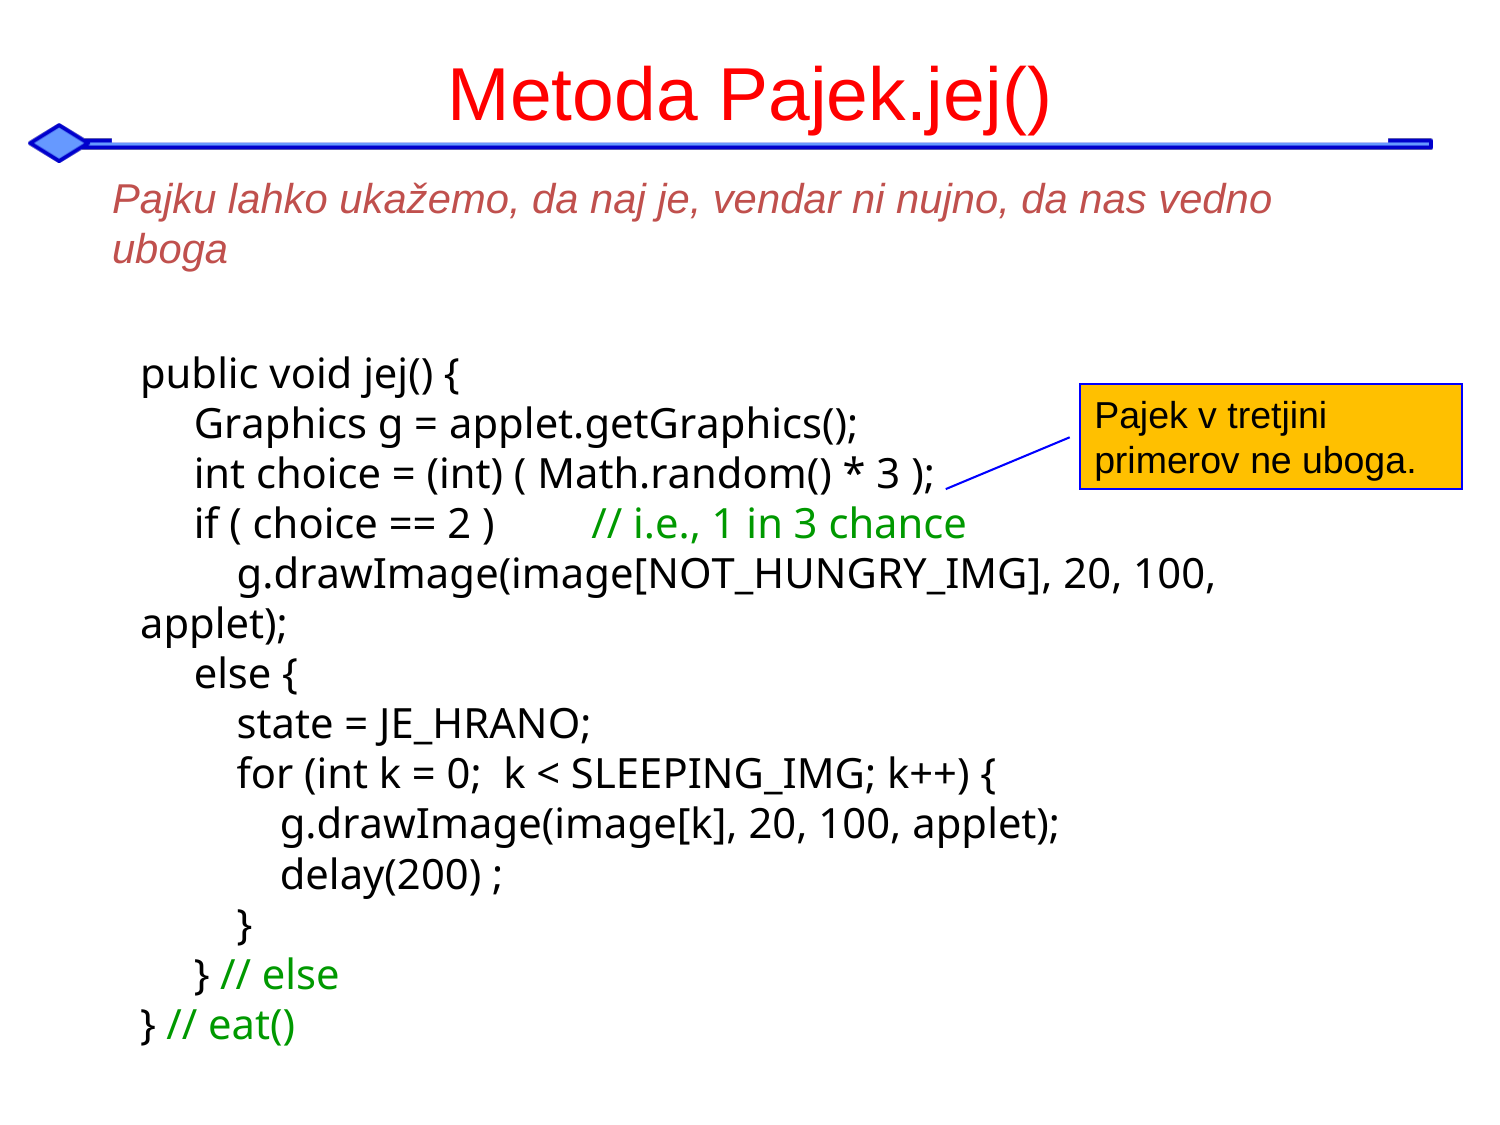

# Metoda Pajek.jej()
Pajku lahko ukažemo, da naj je, vendar ni nujno, da nas vedno uboga
public void jej() {
 Graphics g = applet.getGraphics();
 int choice = (int) ( Math.random() * 3 );
 if ( choice == 2 ) // i.e., 1 in 3 chance
 g.drawImage(image[NOT_HUNGRY_IMG], 20, 100, applet);
 else {
 state = JE_HRANO;
 for (int k = 0; k < SLEEPING_IMG; k++) {
 g.drawImage(image[k], 20, 100, applet);
 delay(200) ;
 }
 } // else
} // eat()
Pajek v tretjini primerov ne uboga.